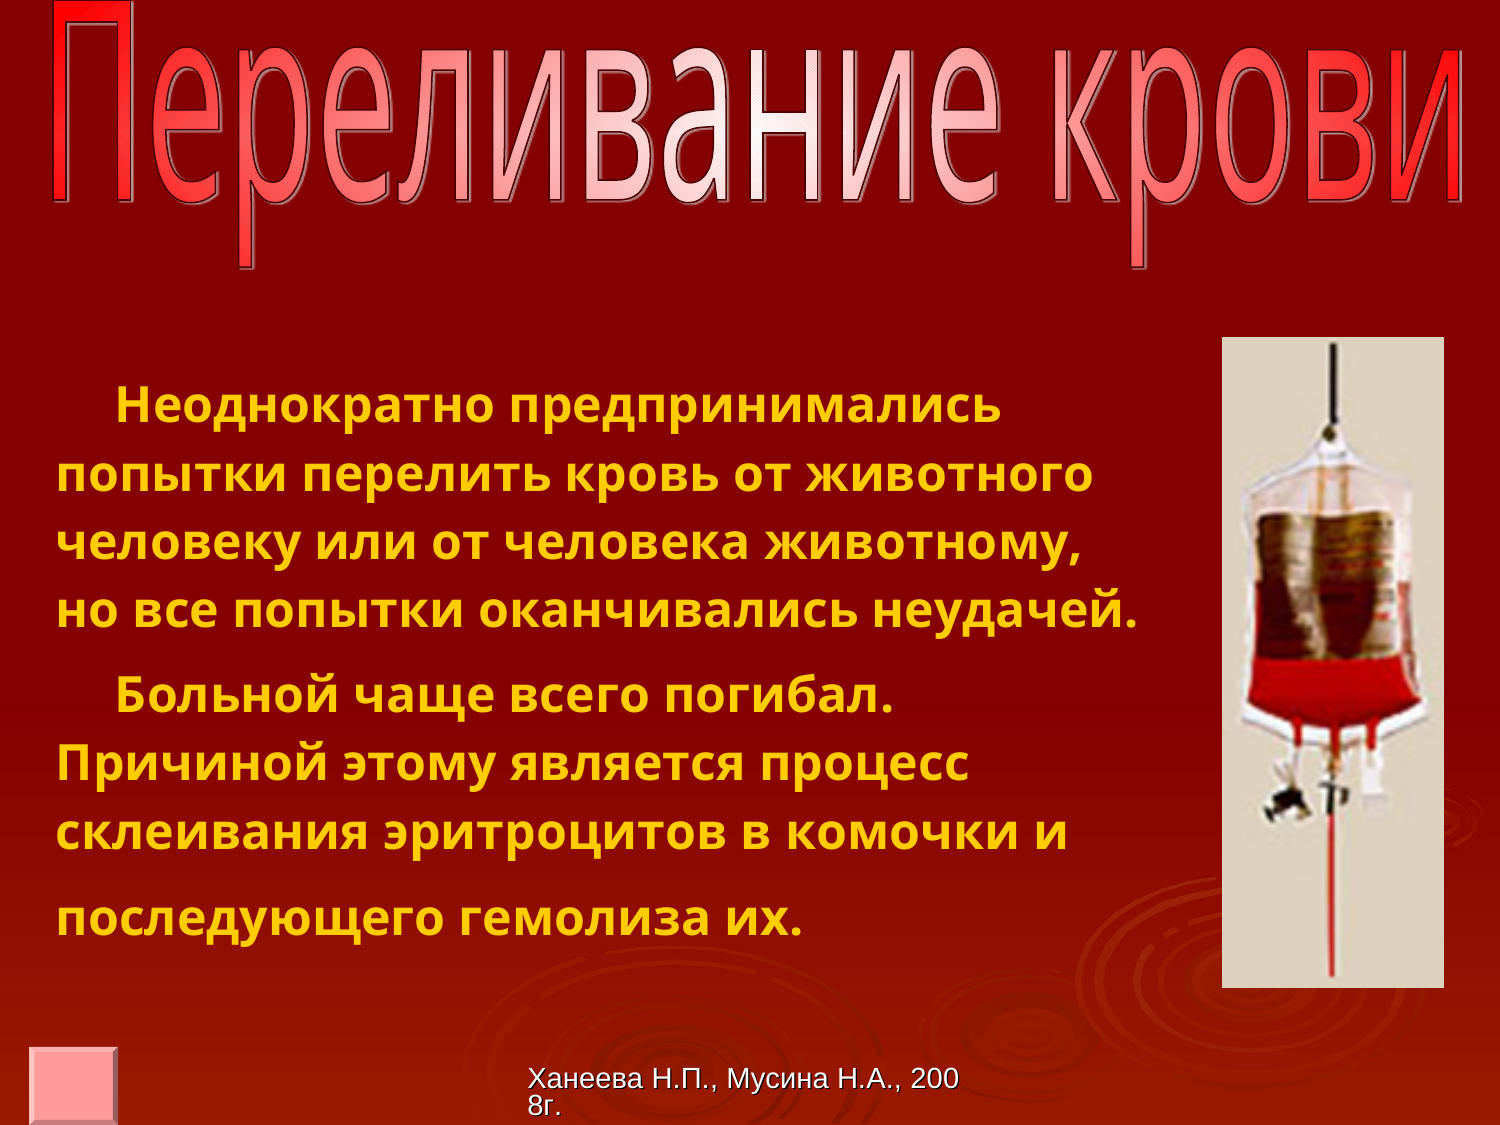

Переливание крови
# Неоднократно предпринимались попытки перелить кровь от животного человеку или от человека животному, но все попытки оканчивались неудачей.
Больной чаще всего погибал. Причиной этому является процесс склеивания эритроцитов в комочки и последующего гемолиза их.
Ханеева Н.П., Мусина Н.А., 2008г.